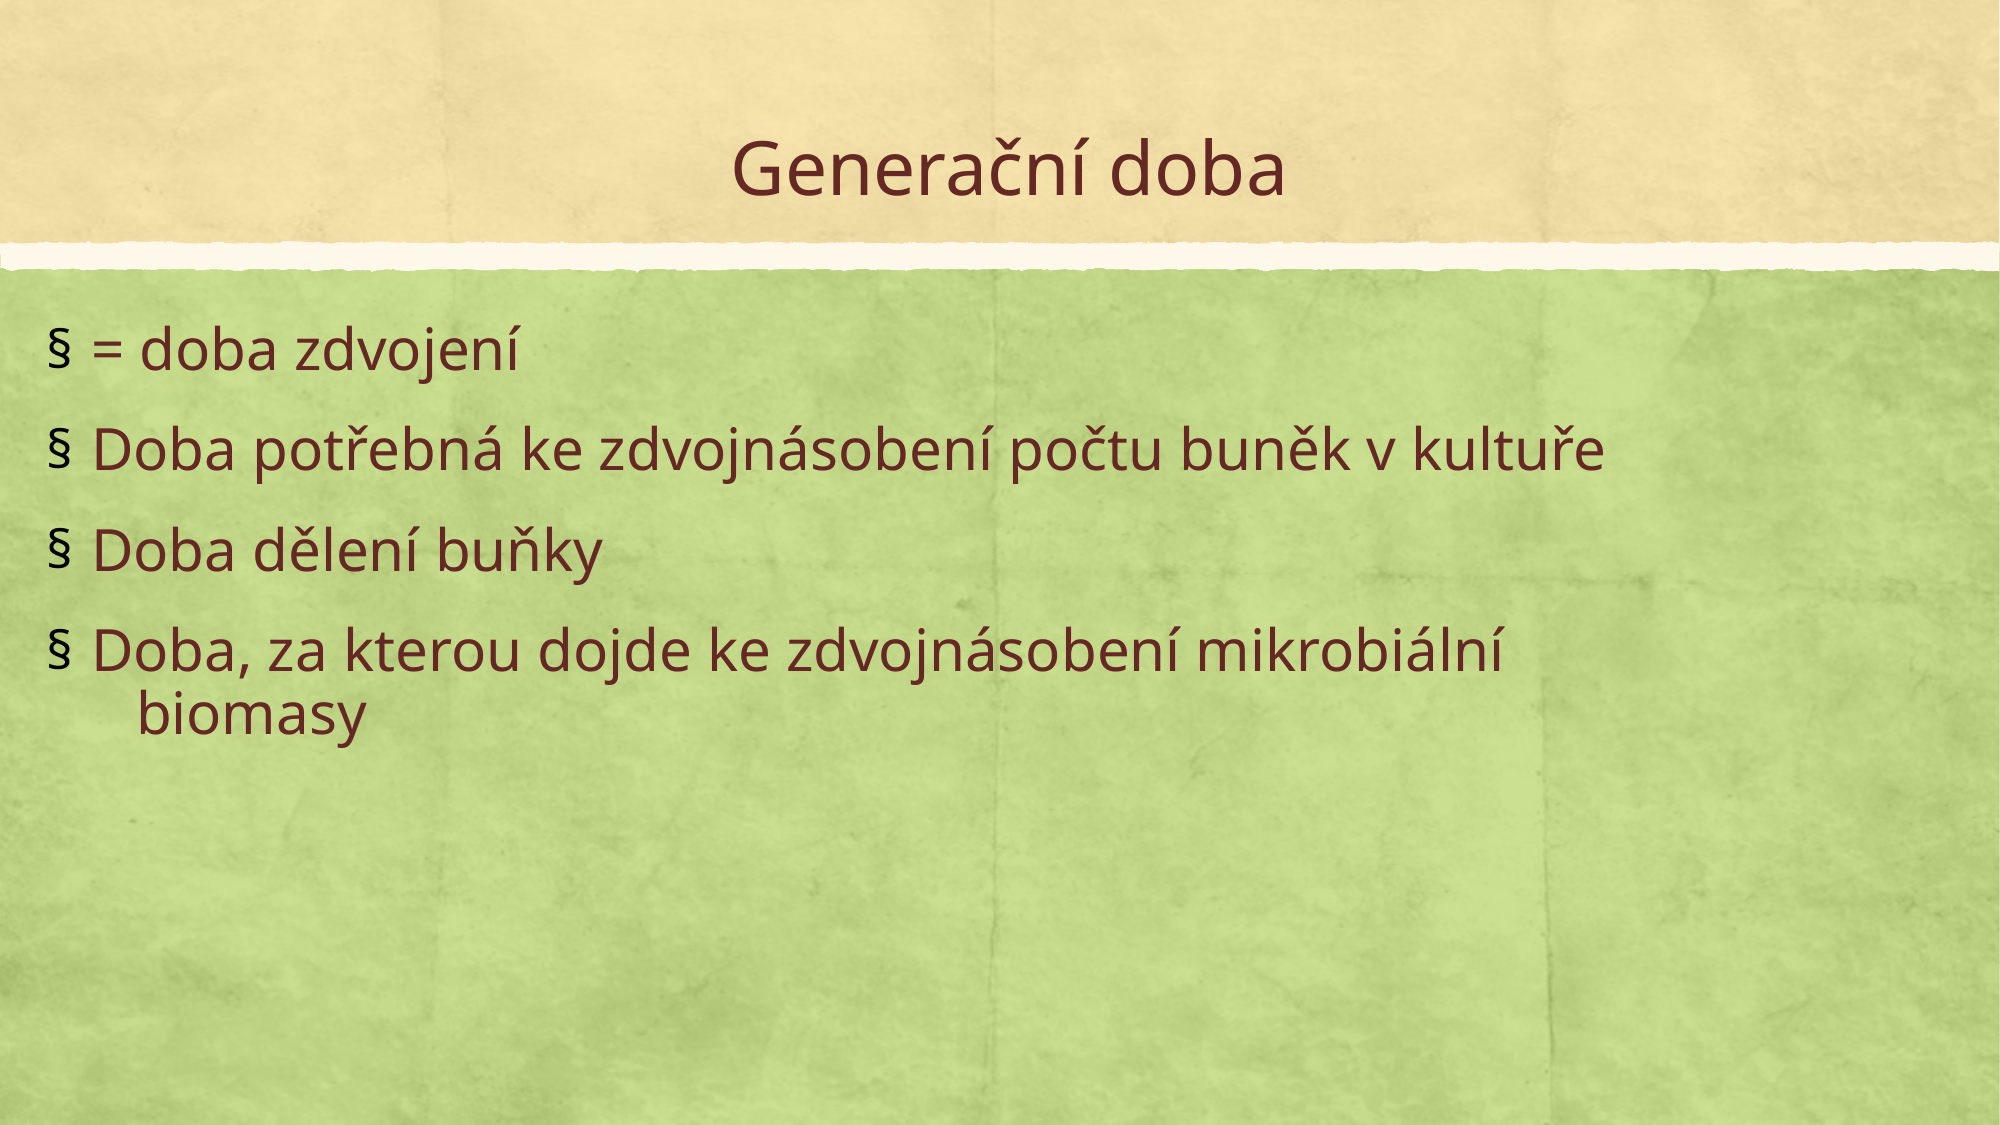

# Generační doba
= doba zdvojení
Doba potřebná ke zdvojnásobení počtu buněk v kultuře
Doba dělení buňky
Doba, za kterou dojde ke zdvojnásobení mikrobiální biomasy